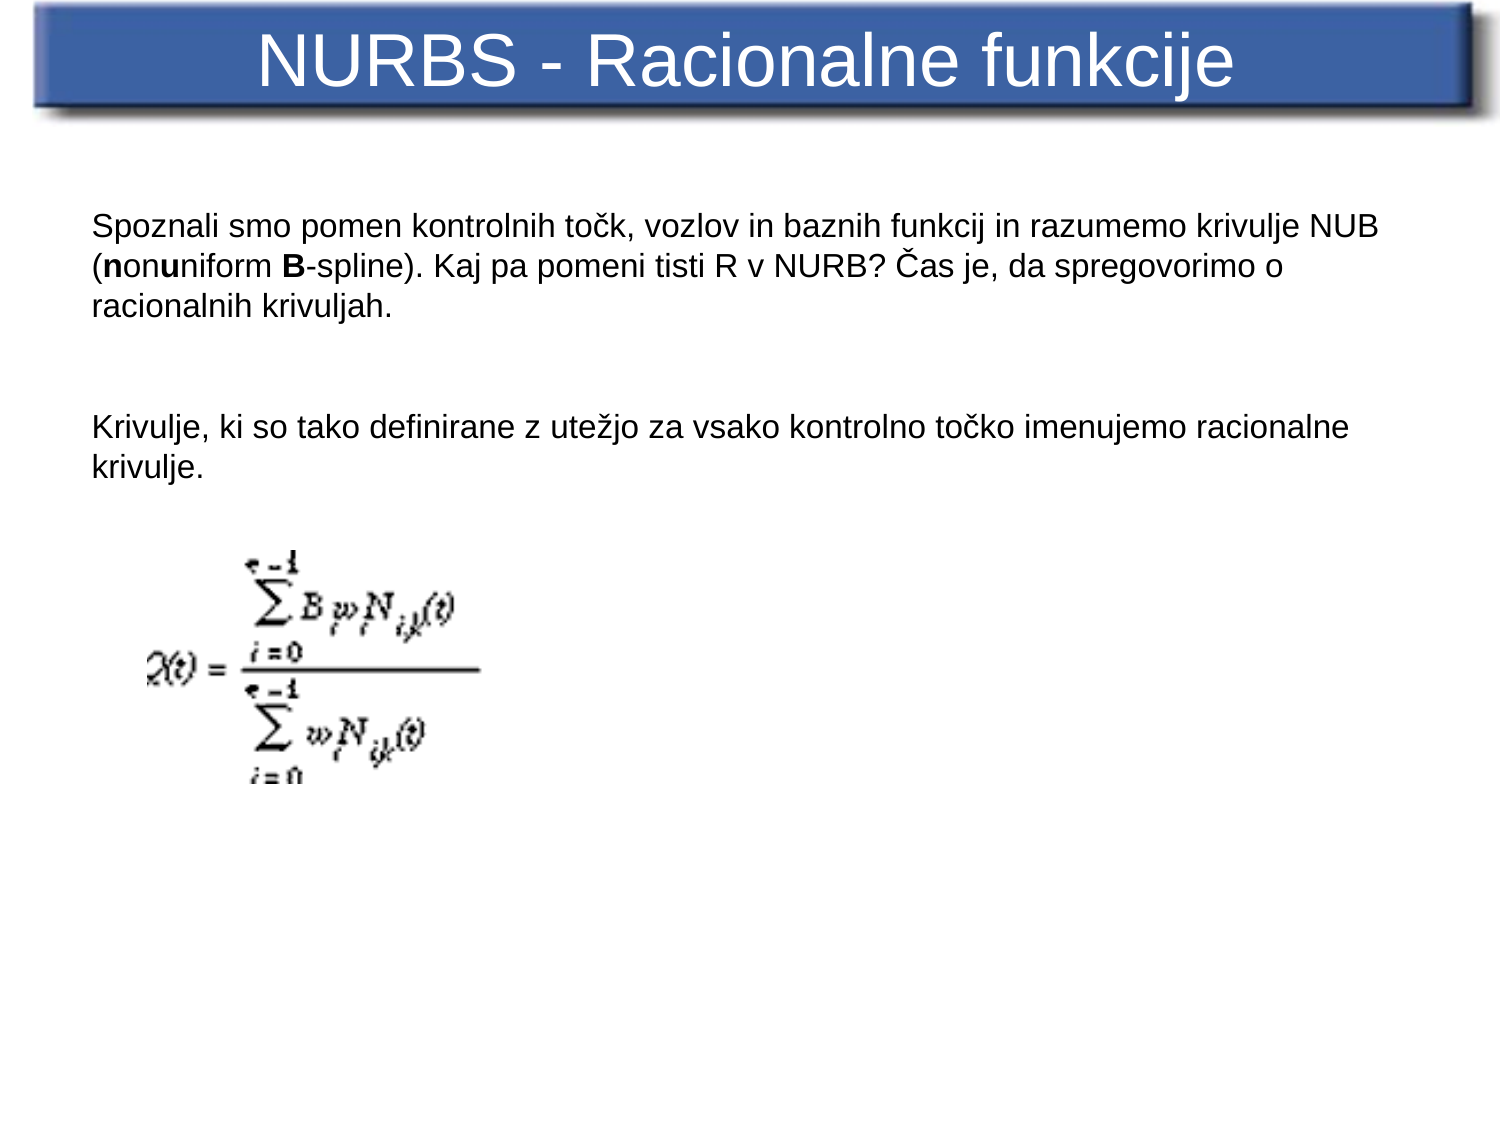

# NURBS - Racionalne funkcije
Spoznali smo pomen kontrolnih točk, vozlov in baznih funkcij in razumemo krivulje NUB (nonuniform B-spline). Kaj pa pomeni tisti R v NURB? Čas je, da spregovorimo o racionalnih krivuljah.
Krivulje, ki so tako definirane z utežjo za vsako kontrolno točko imenujemo racionalne krivulje.